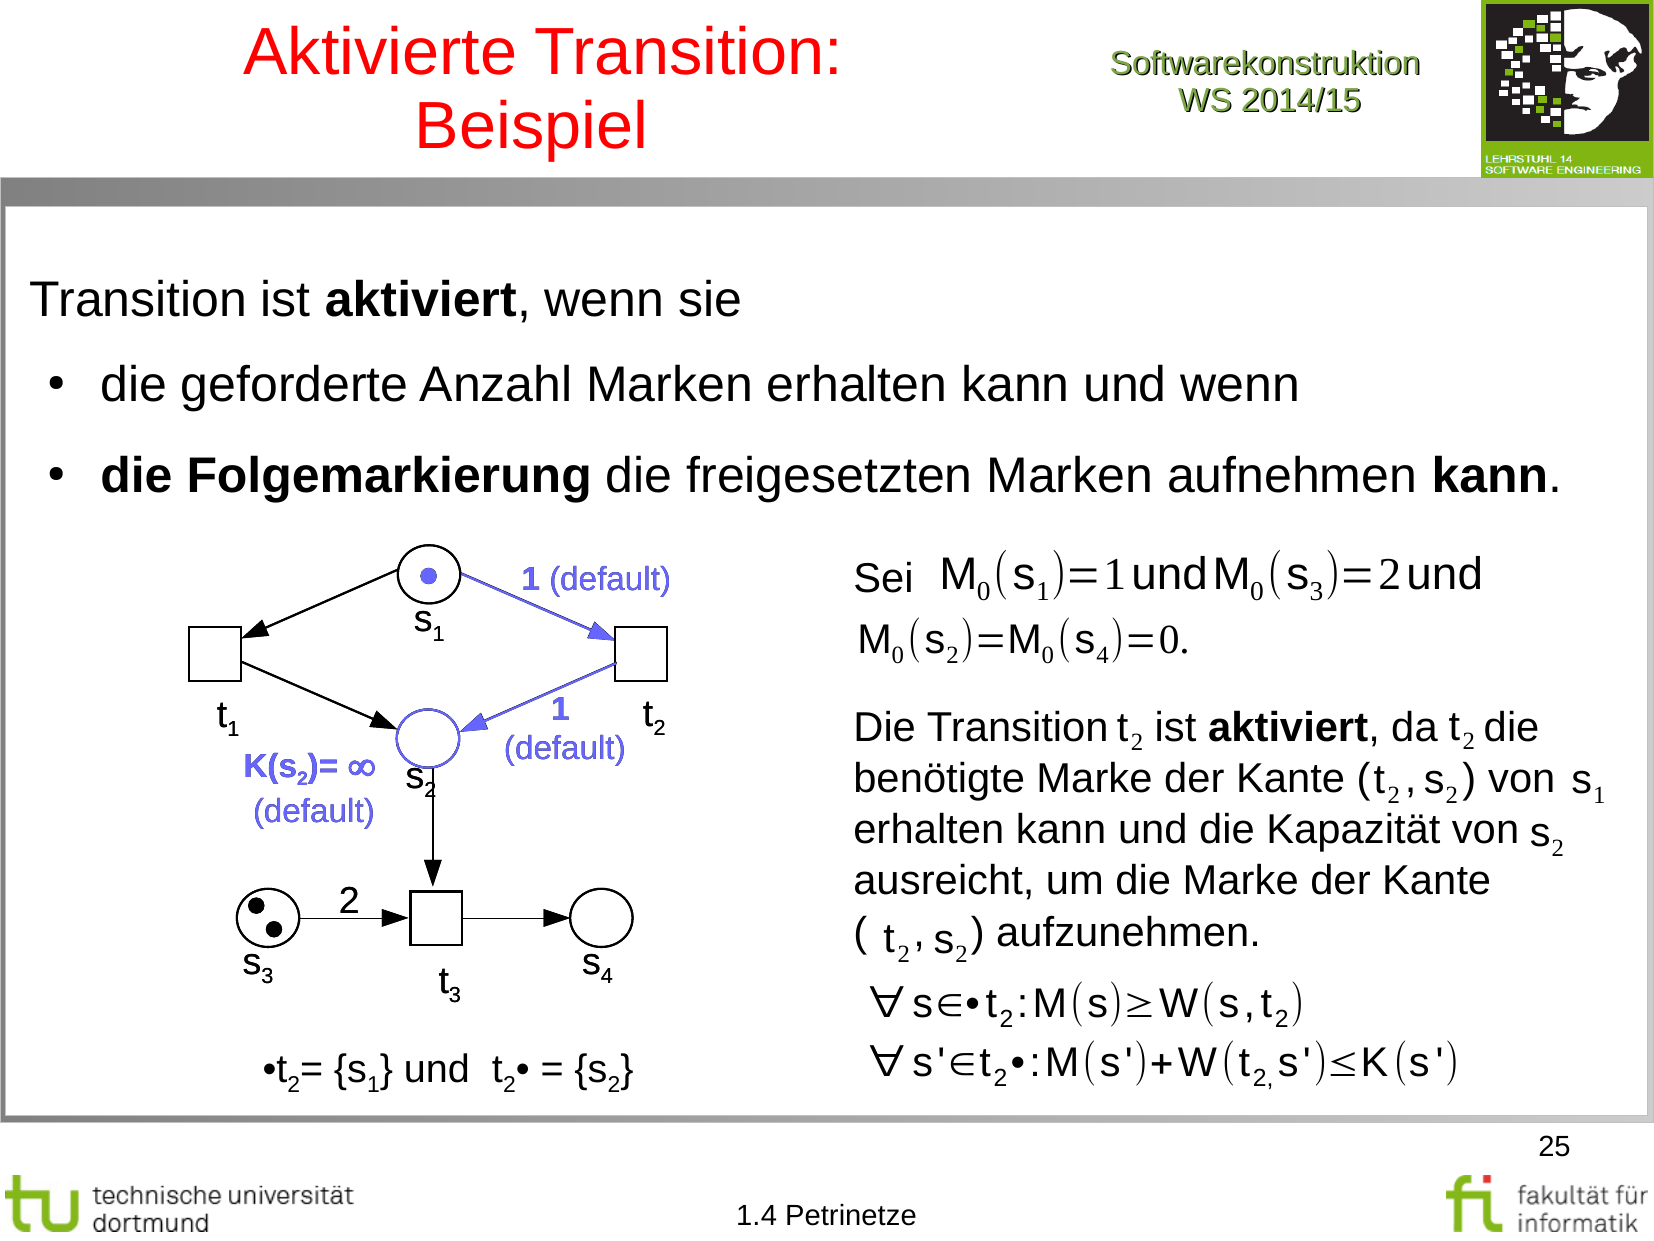

# Aktivierte Transition: Beispiel
Transition ist aktiviert, wenn sie
die geforderte Anzahl Marken erhalten kann und wenn
die Folgemarkierung die freigesetzten Marken aufnehmen kann.
Sei
Die Transition ist aktiviert, da die benötigte Marke der Kante ( , ) von erhalten kann und die Kapazität von ausreicht, um die Marke der Kante
( , ) aufzunehmen.
1 (default)
1 (default)
s1
s1
1
(default)
1
(default)
t2
t2
t1
t1
K(s2)= 
(default)
K(s2)= 
(default)
s2
s2
2
2
s3
s3
s4
s4
t3
t3
•t2= {s1} und t2• = {s2}
25
1.4 Petrinetze